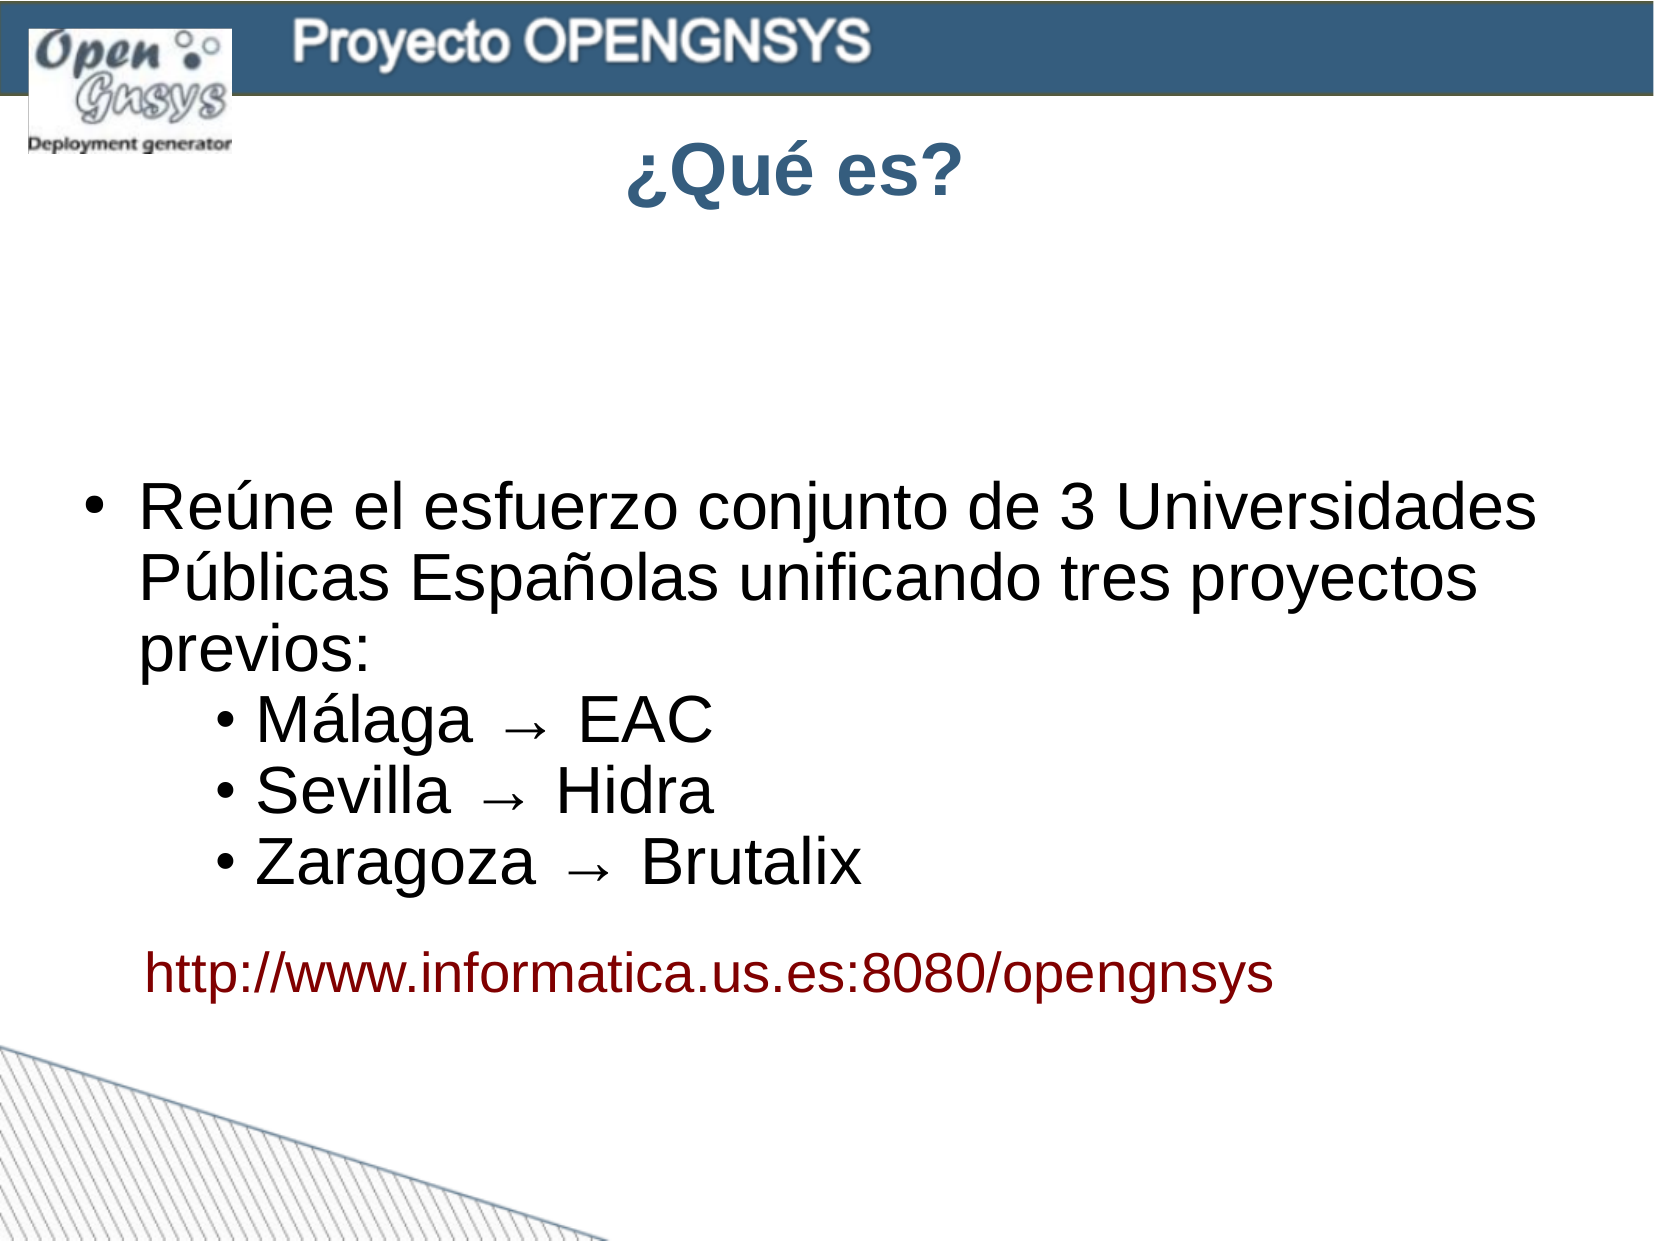

¿Qué es?
# Reúne el esfuerzo conjunto de 3 Universidades Públicas Españolas unificando tres proyectos previos:
 Málaga → EAC
 Sevilla → Hidra
 Zaragoza → Brutalix
http://www.informatica.us.es:8080/opengnsys